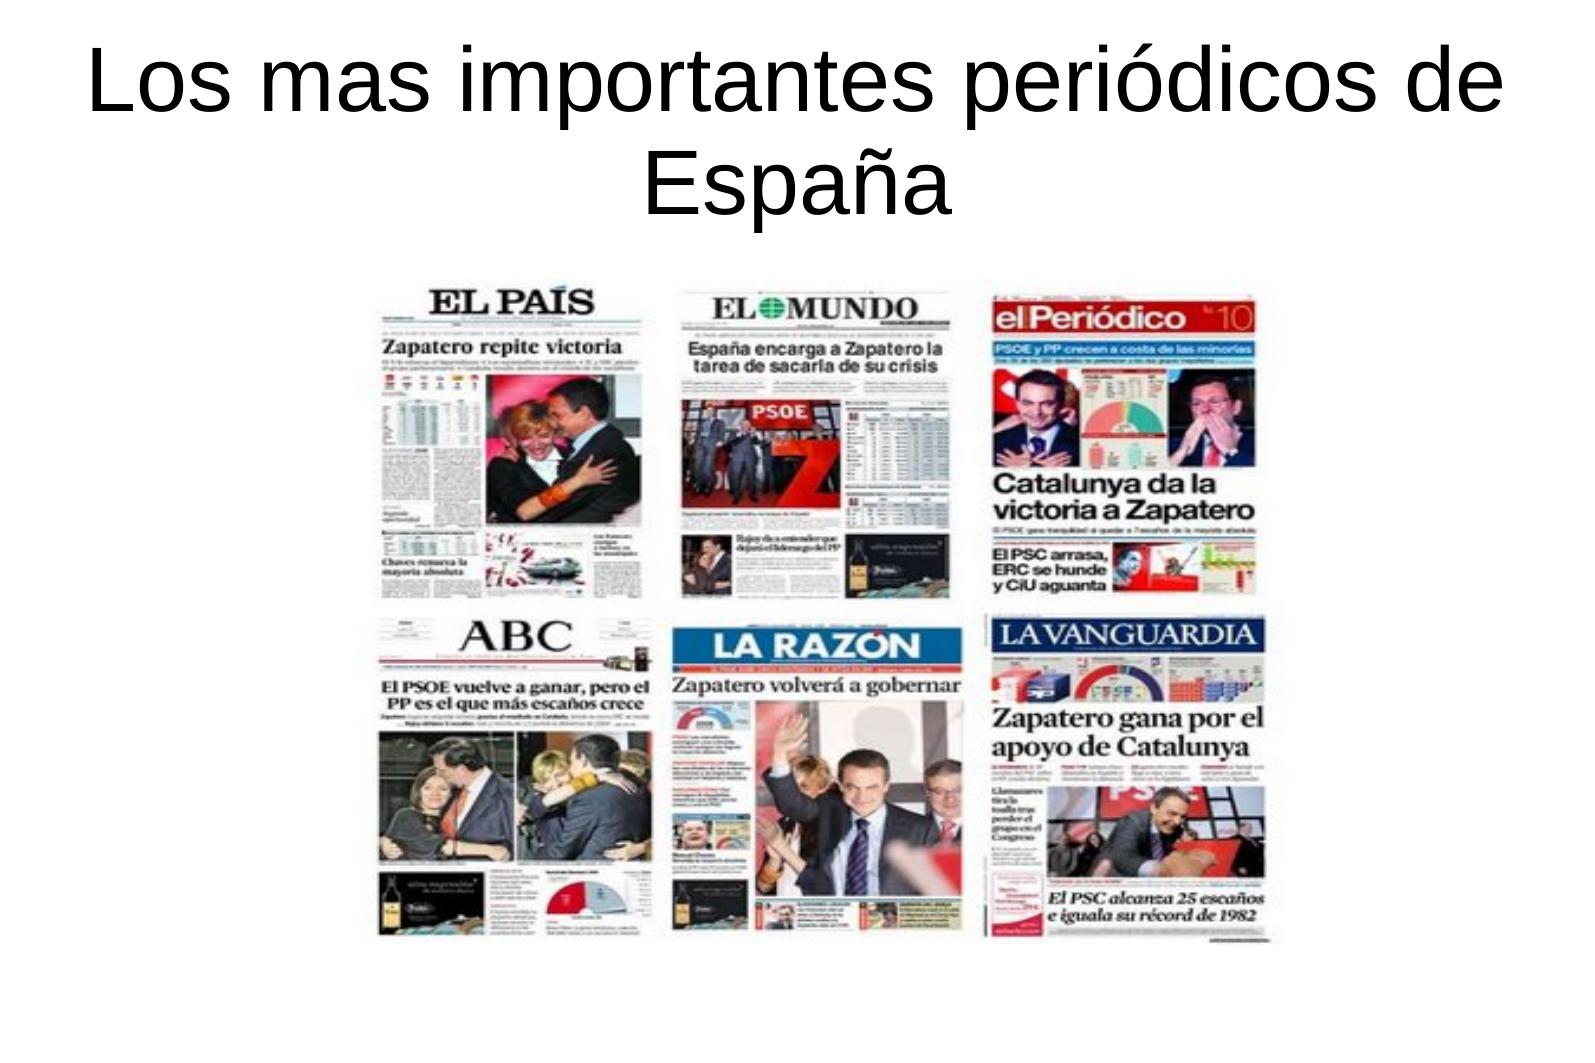

# Los mas importantes periódicos de España